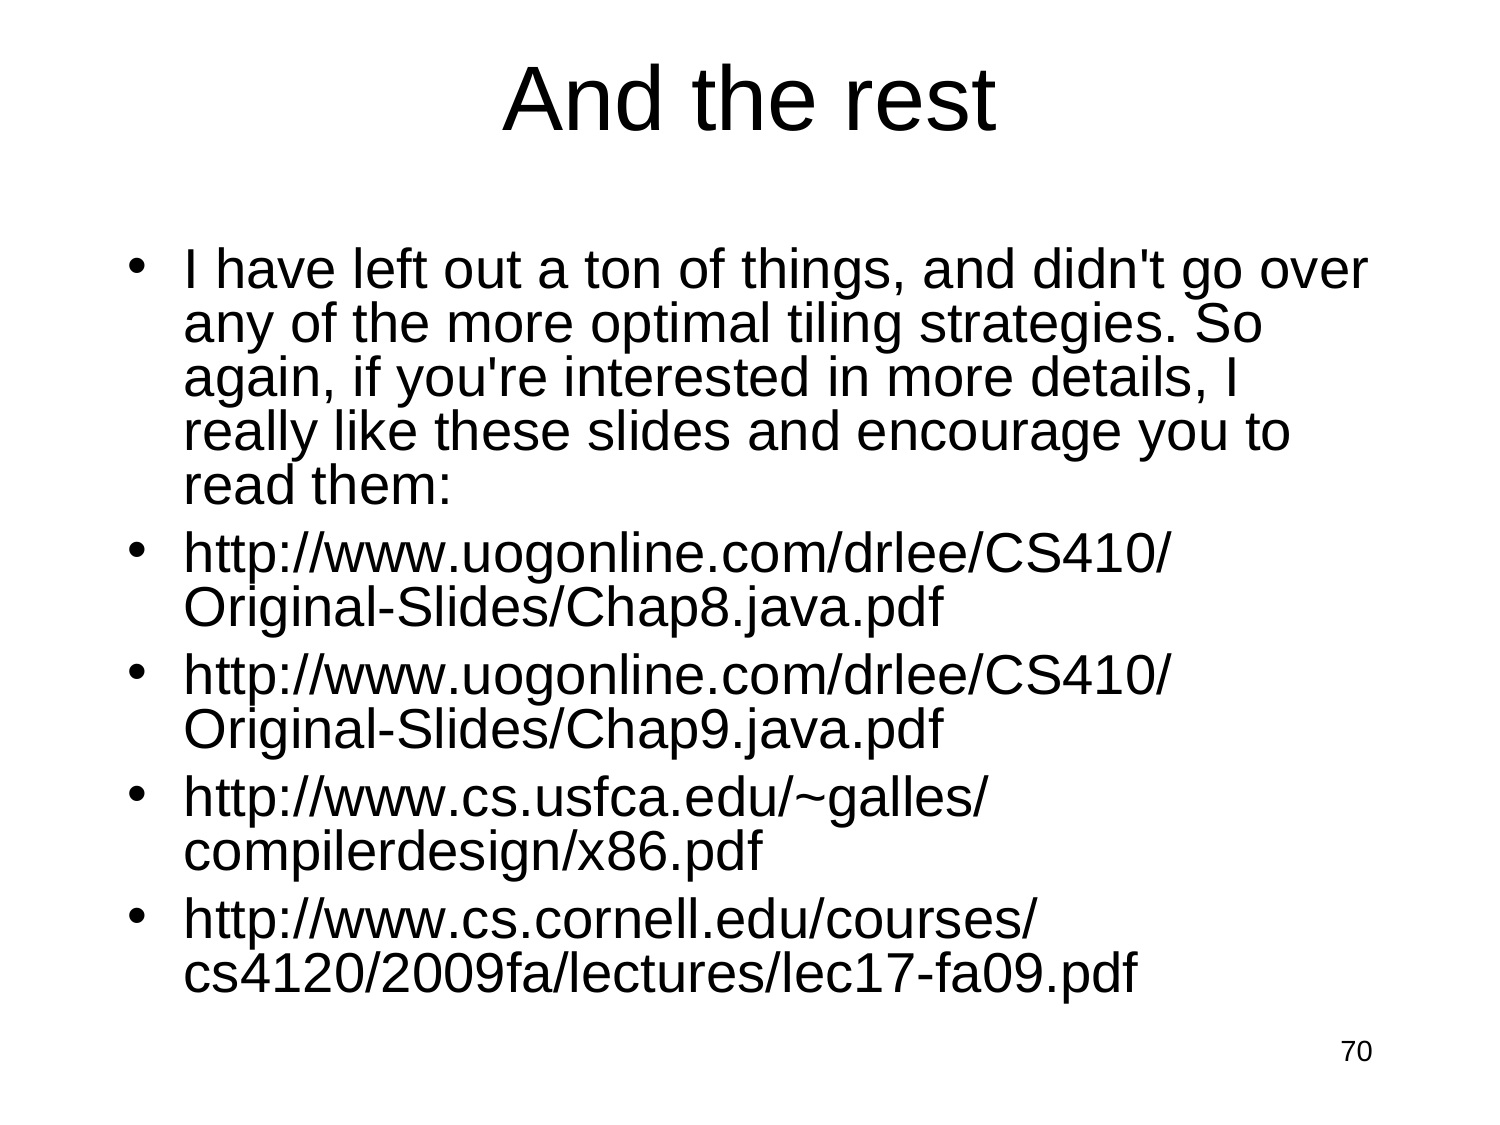

# And the rest
I have left out a ton of things, and didn't go over any of the more optimal tiling strategies. So again, if you're interested in more details, I really like these slides and encourage you to read them:
http://www.uogonline.com/drlee/CS410/Original-Slides/Chap8.java.pdf
http://www.uogonline.com/drlee/CS410/Original-Slides/Chap9.java.pdf
http://www.cs.usfca.edu/~galles/compilerdesign/x86.pdf
http://www.cs.cornell.edu/courses/cs4120/2009fa/lectures/lec17-fa09.pdf